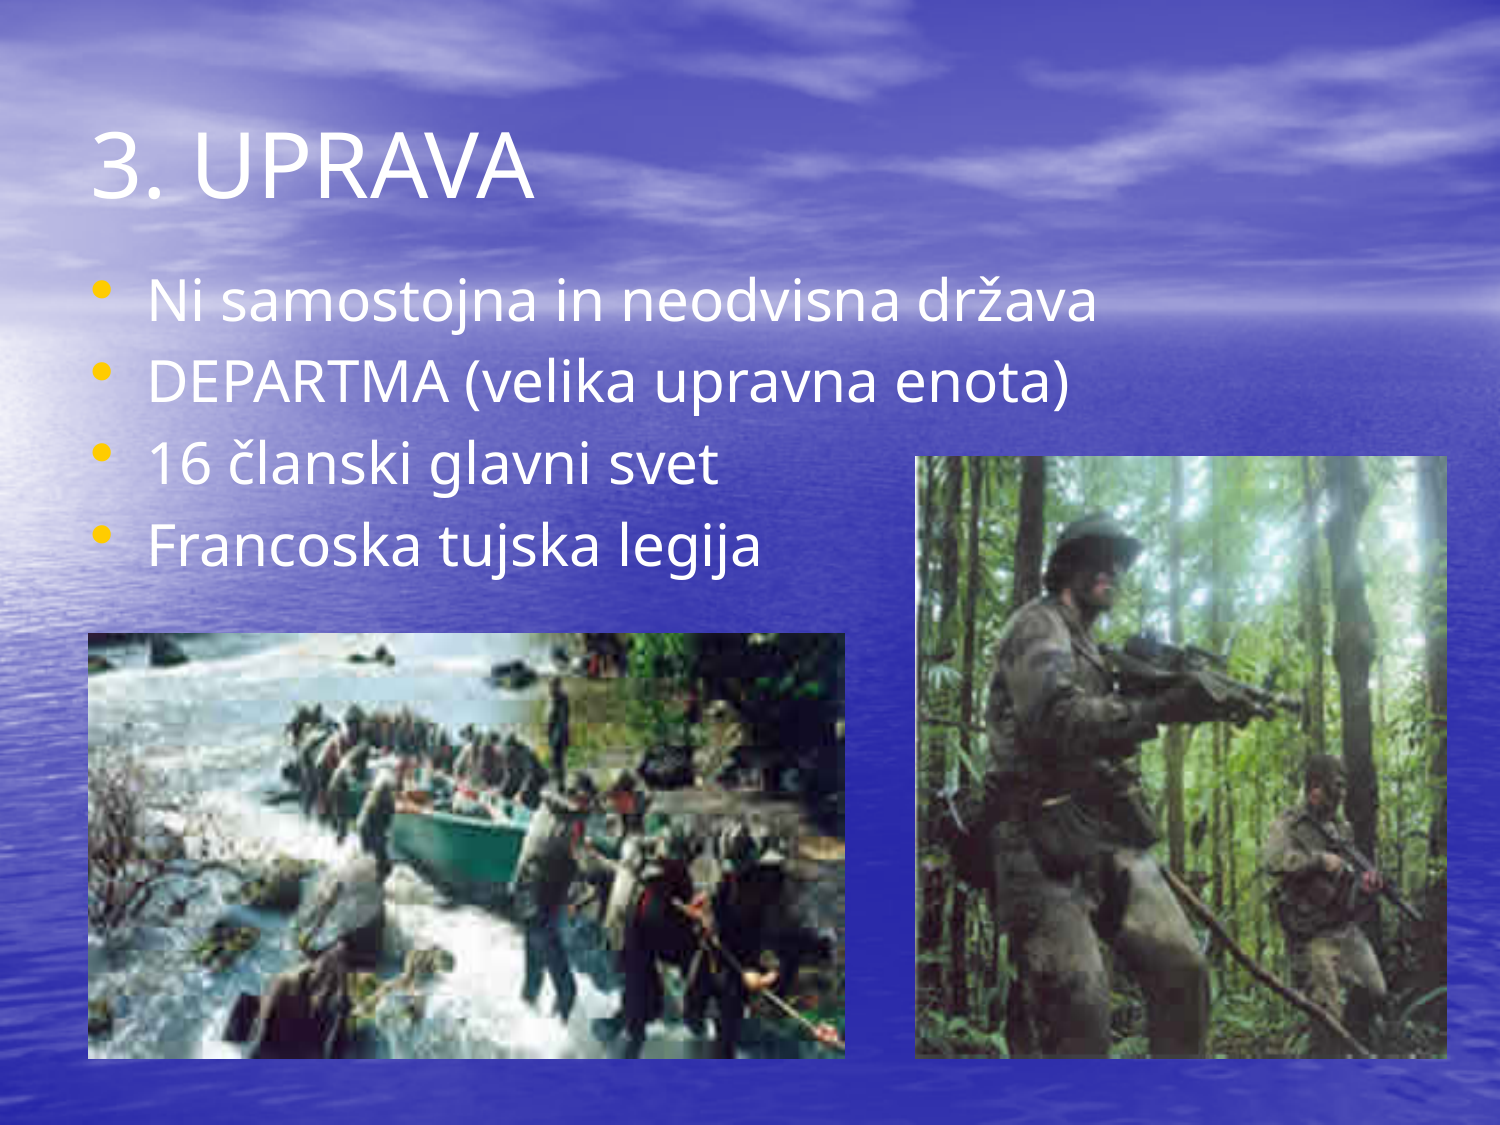

# 3. UPRAVA
Ni samostojna in neodvisna država
DEPARTMA (velika upravna enota)
16 članski glavni svet
Francoska tujska legija